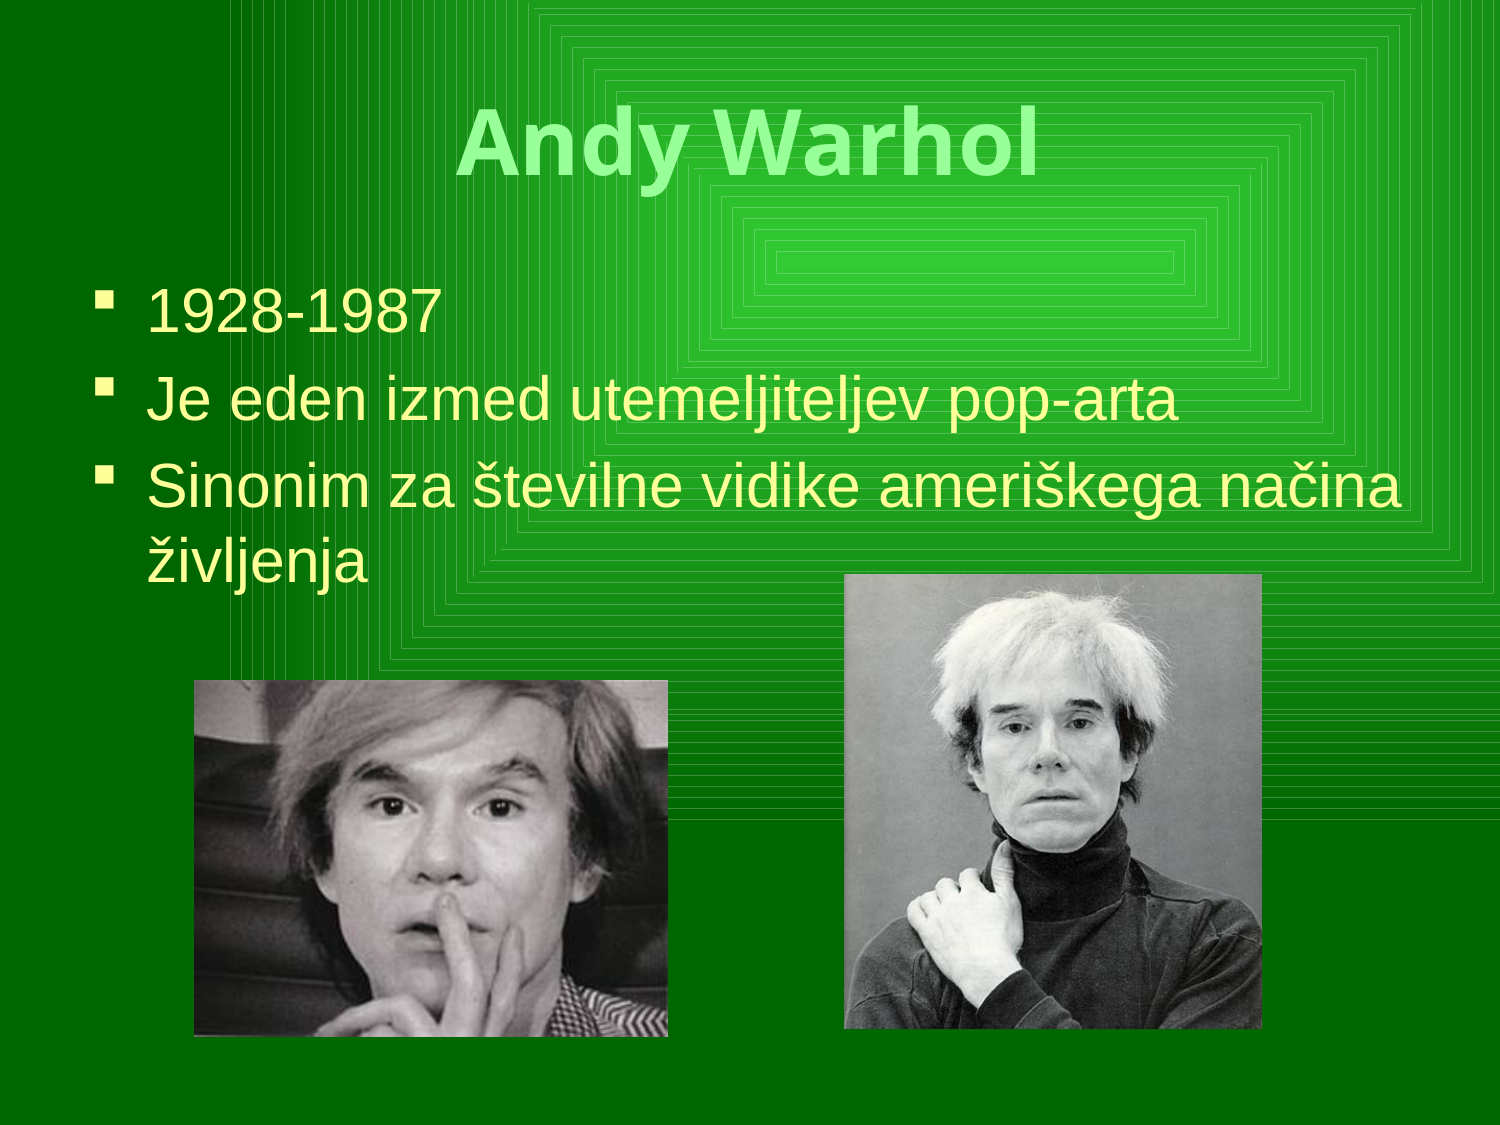

# Andy Warhol
1928-1987
Je eden izmed utemeljiteljev pop-arta
Sinonim za številne vidike ameriškega načina življenja